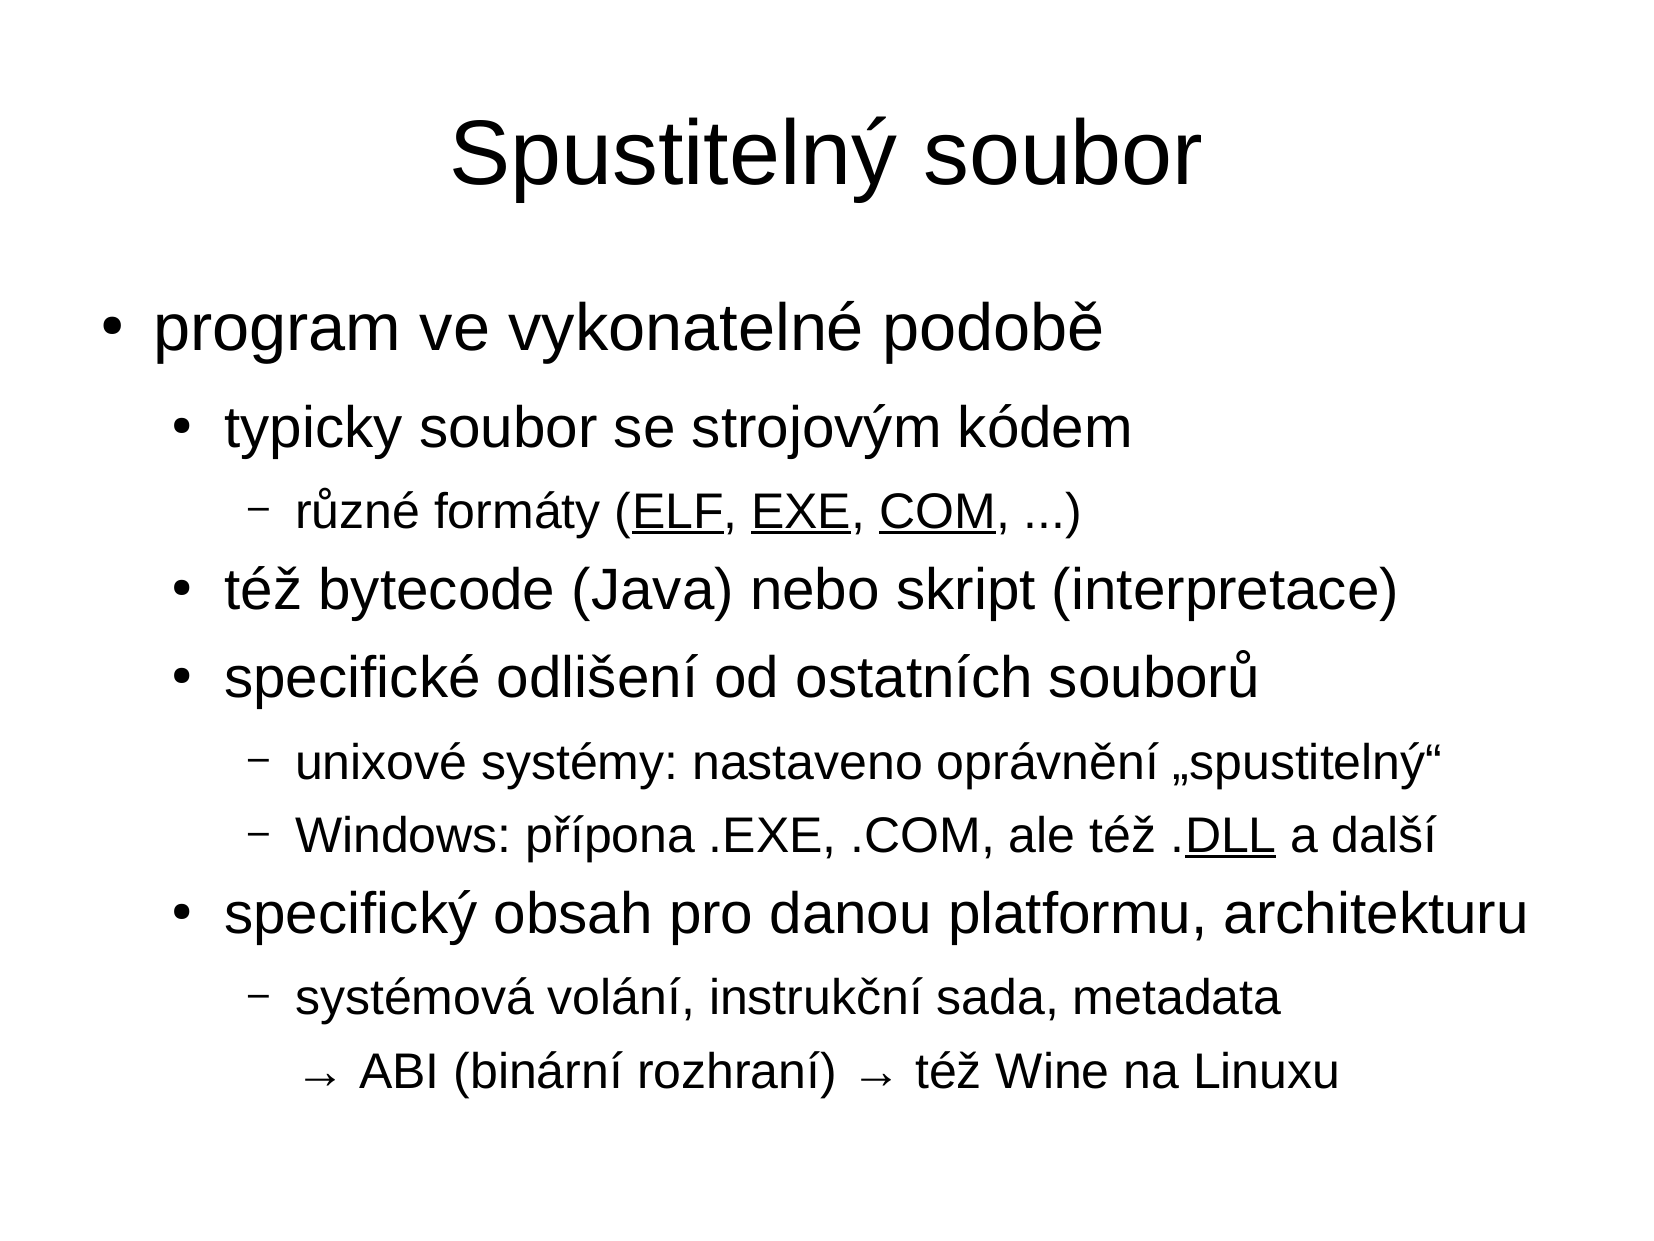

# Spustitelný soubor
program ve vykonatelné podobě
typicky soubor se strojovým kódem
různé formáty (ELF, EXE, COM, ...)
též bytecode (Java) nebo skript (interpretace)
specifické odlišení od ostatních souborů
unixové systémy: nastaveno oprávnění „spustitelný“
Windows: přípona .EXE, .COM, ale též .DLL a další
specifický obsah pro danou platformu, architekturu
systémová volání, instrukční sada, metadata
→ ABI (binární rozhraní) → též Wine na Linuxu